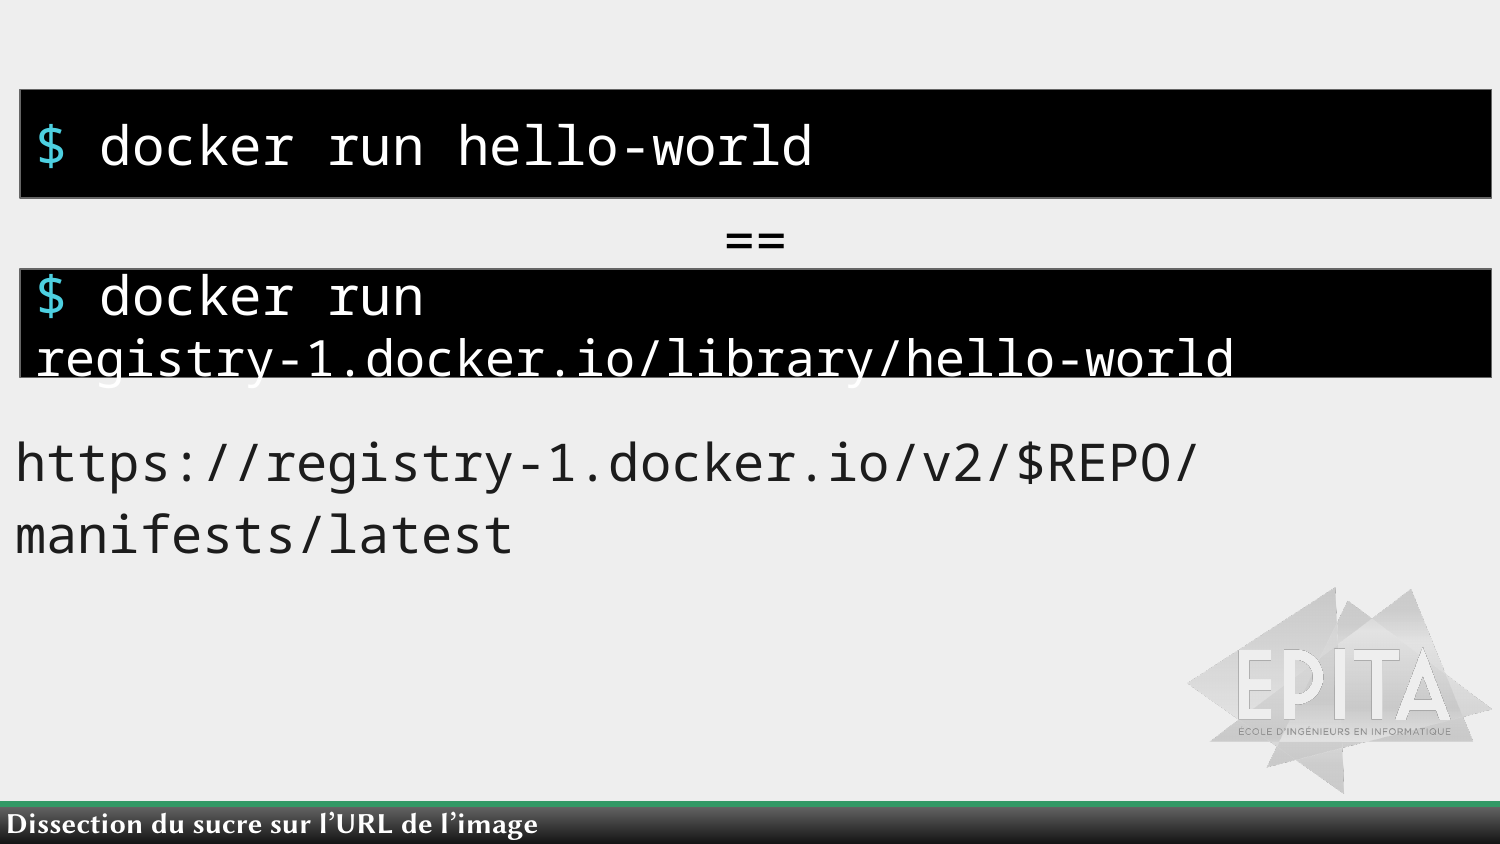

$ docker run hello-world
==
$ docker run registry-1.docker.io/library/hello-world
https://registry-1.docker.io/v2/$REPO/manifests/latest
# Dissection du sucre sur l’URL de l’image